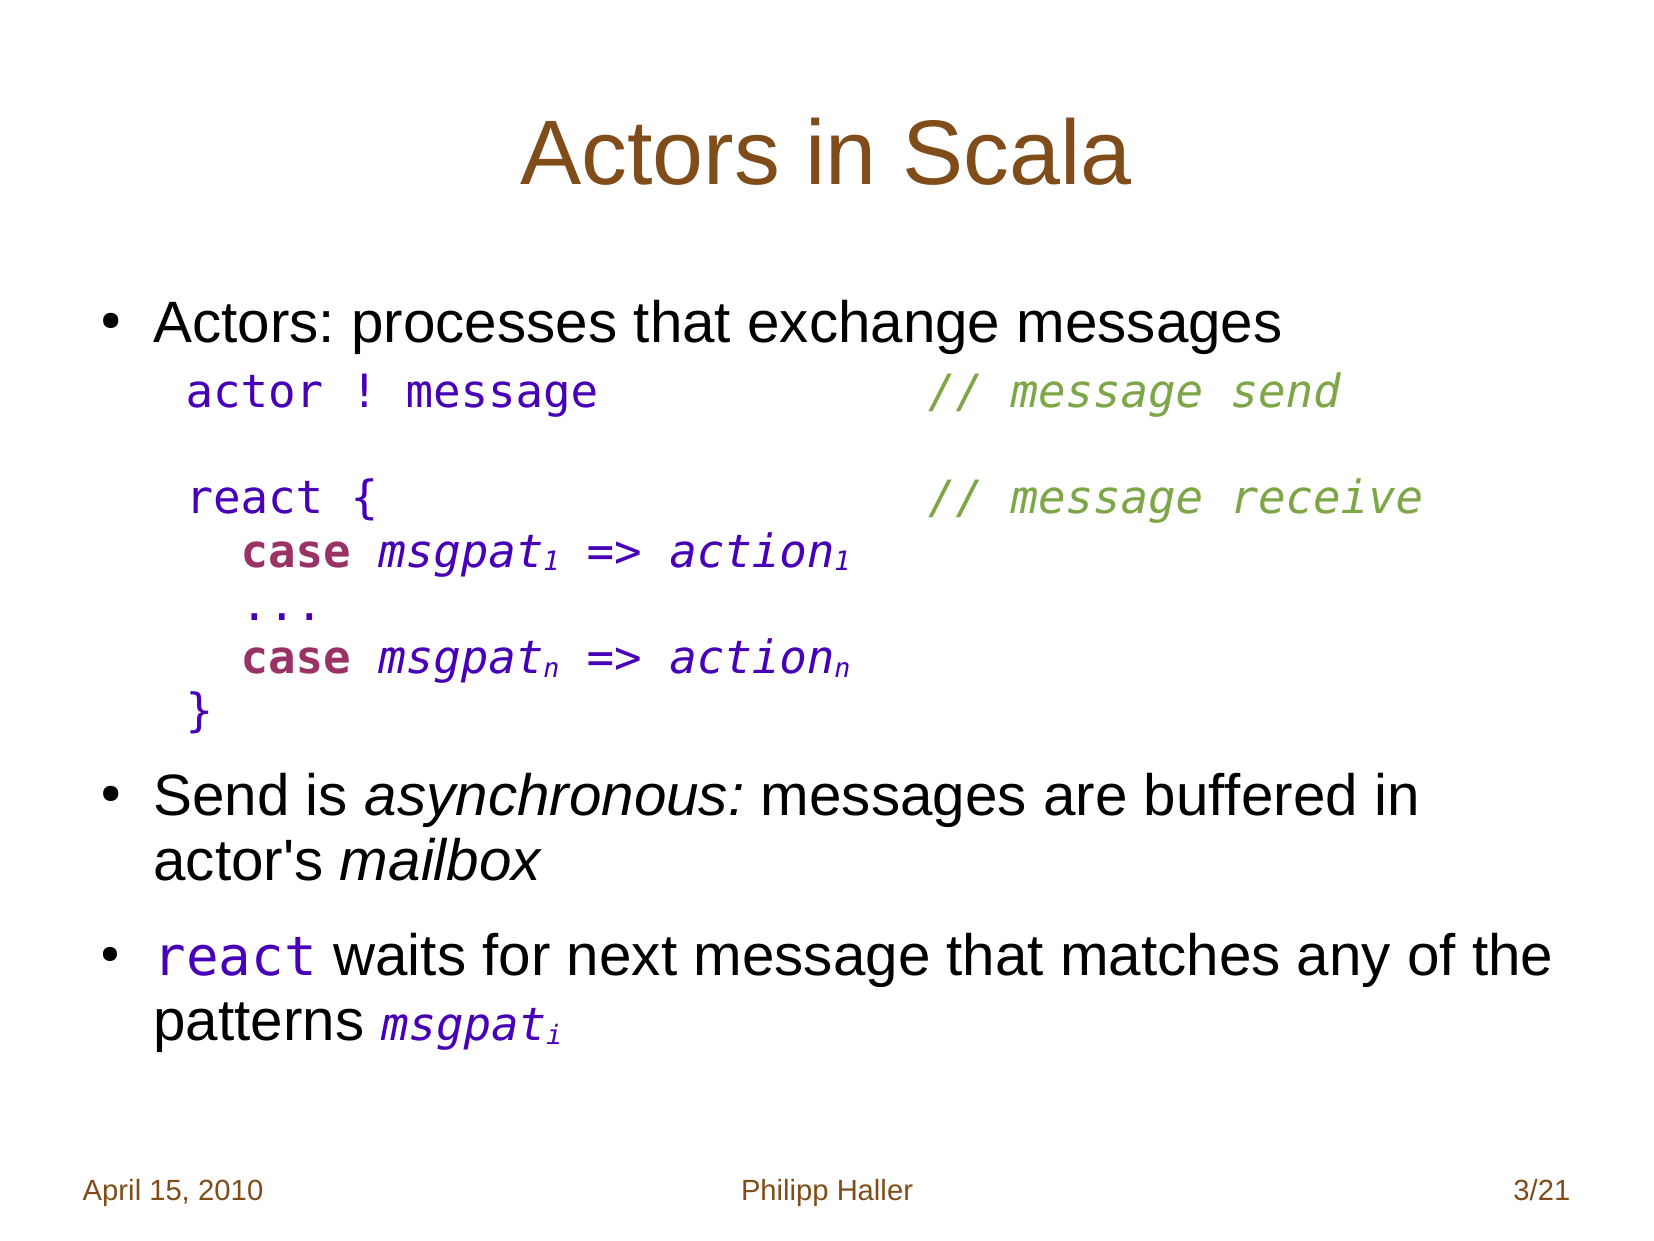

# Actors in Scala
Actors: processes that exchange messages
Send is asynchronous: messages are buffered in actor's mailbox
react waits for next message that matches any of the patterns msgpati
actor ! message // message send
react { // message receive
 case msgpat1 => action1
 ...
 case msgpatn => actionn
}
April 15, 2010
Translucent Functions
3